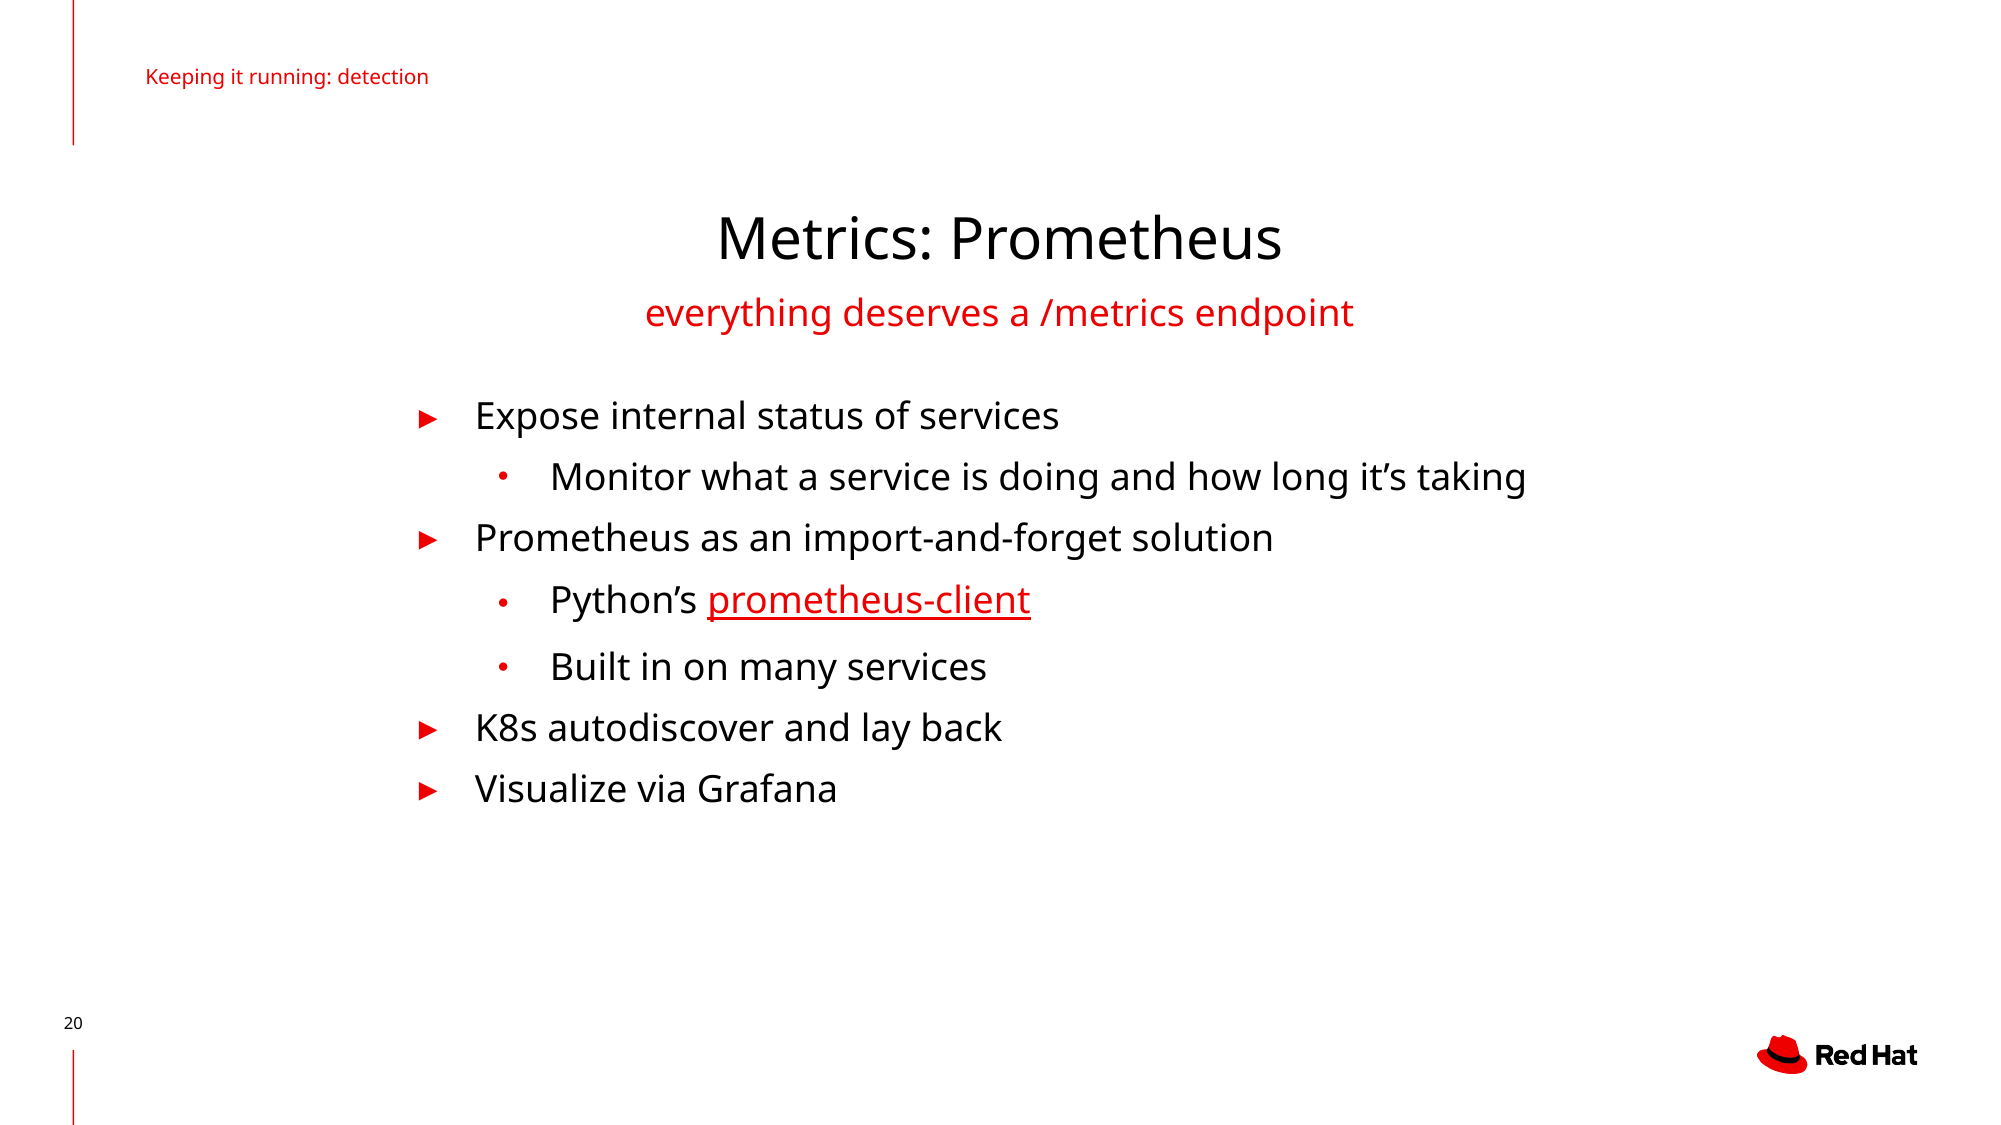

# Keeping it running: detection
Metrics: Prometheus
everything deserves a /metrics endpoint
Expose internal status of services
Monitor what a service is doing and how long it’s taking
Prometheus as an import-and-forget solution
Python’s prometheus-client
Built in on many services
K8s autodiscover and lay back
Visualize via Grafana